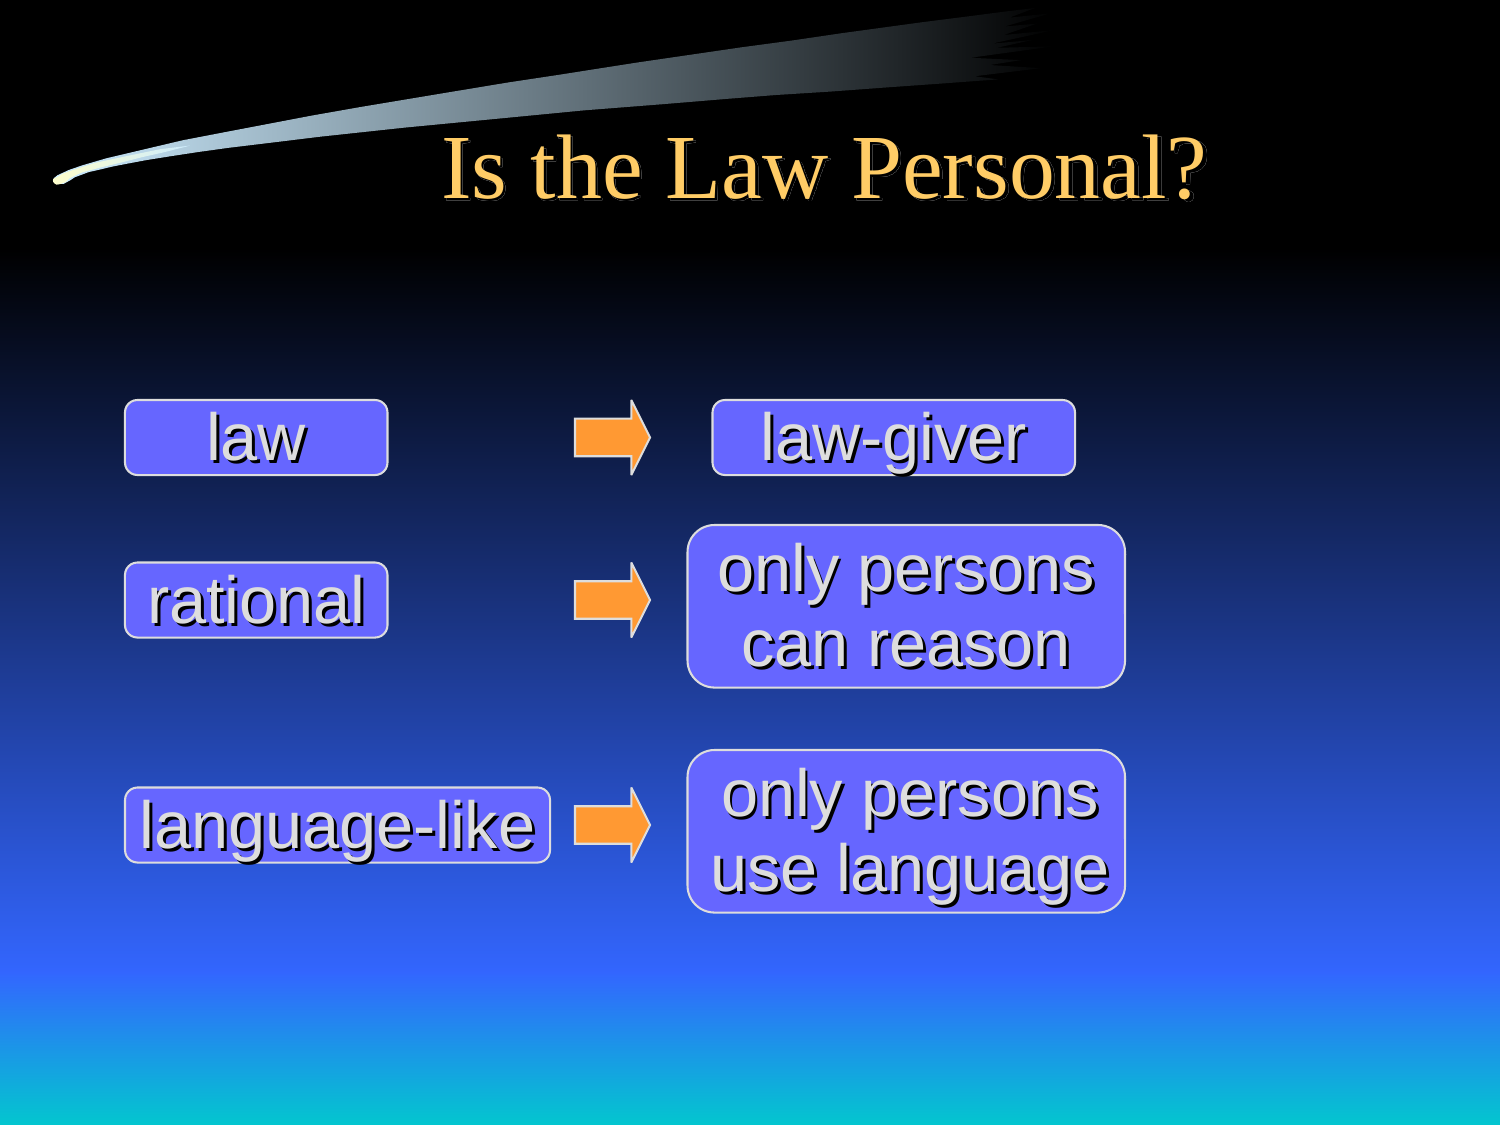

# Is the Law Personal?
law
law-giver
only persons
can reason
rational
only persons
use language
language-like